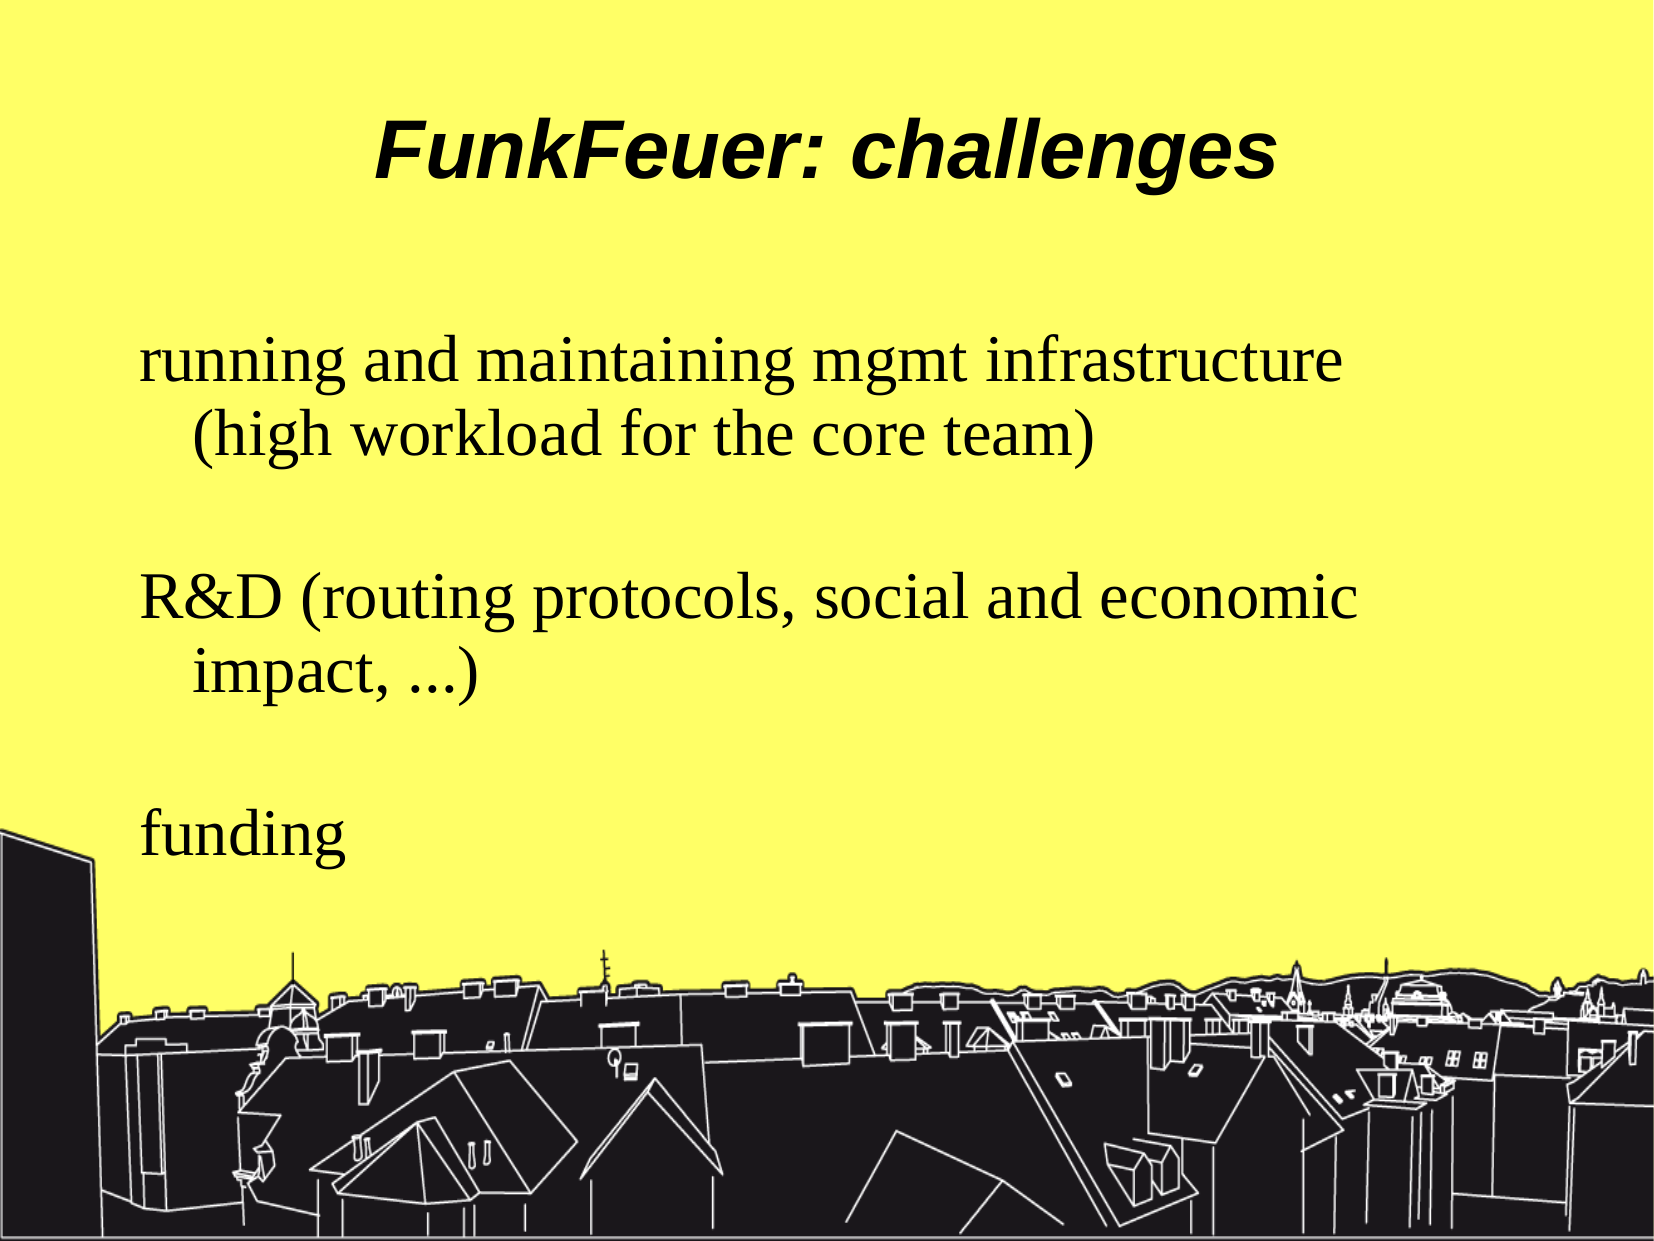

# FunkFeuer: challenges
running and maintaining mgmt infrastructure
(high workload for the core team)
R&D (routing protocols, social and economic impact, ...)
funding